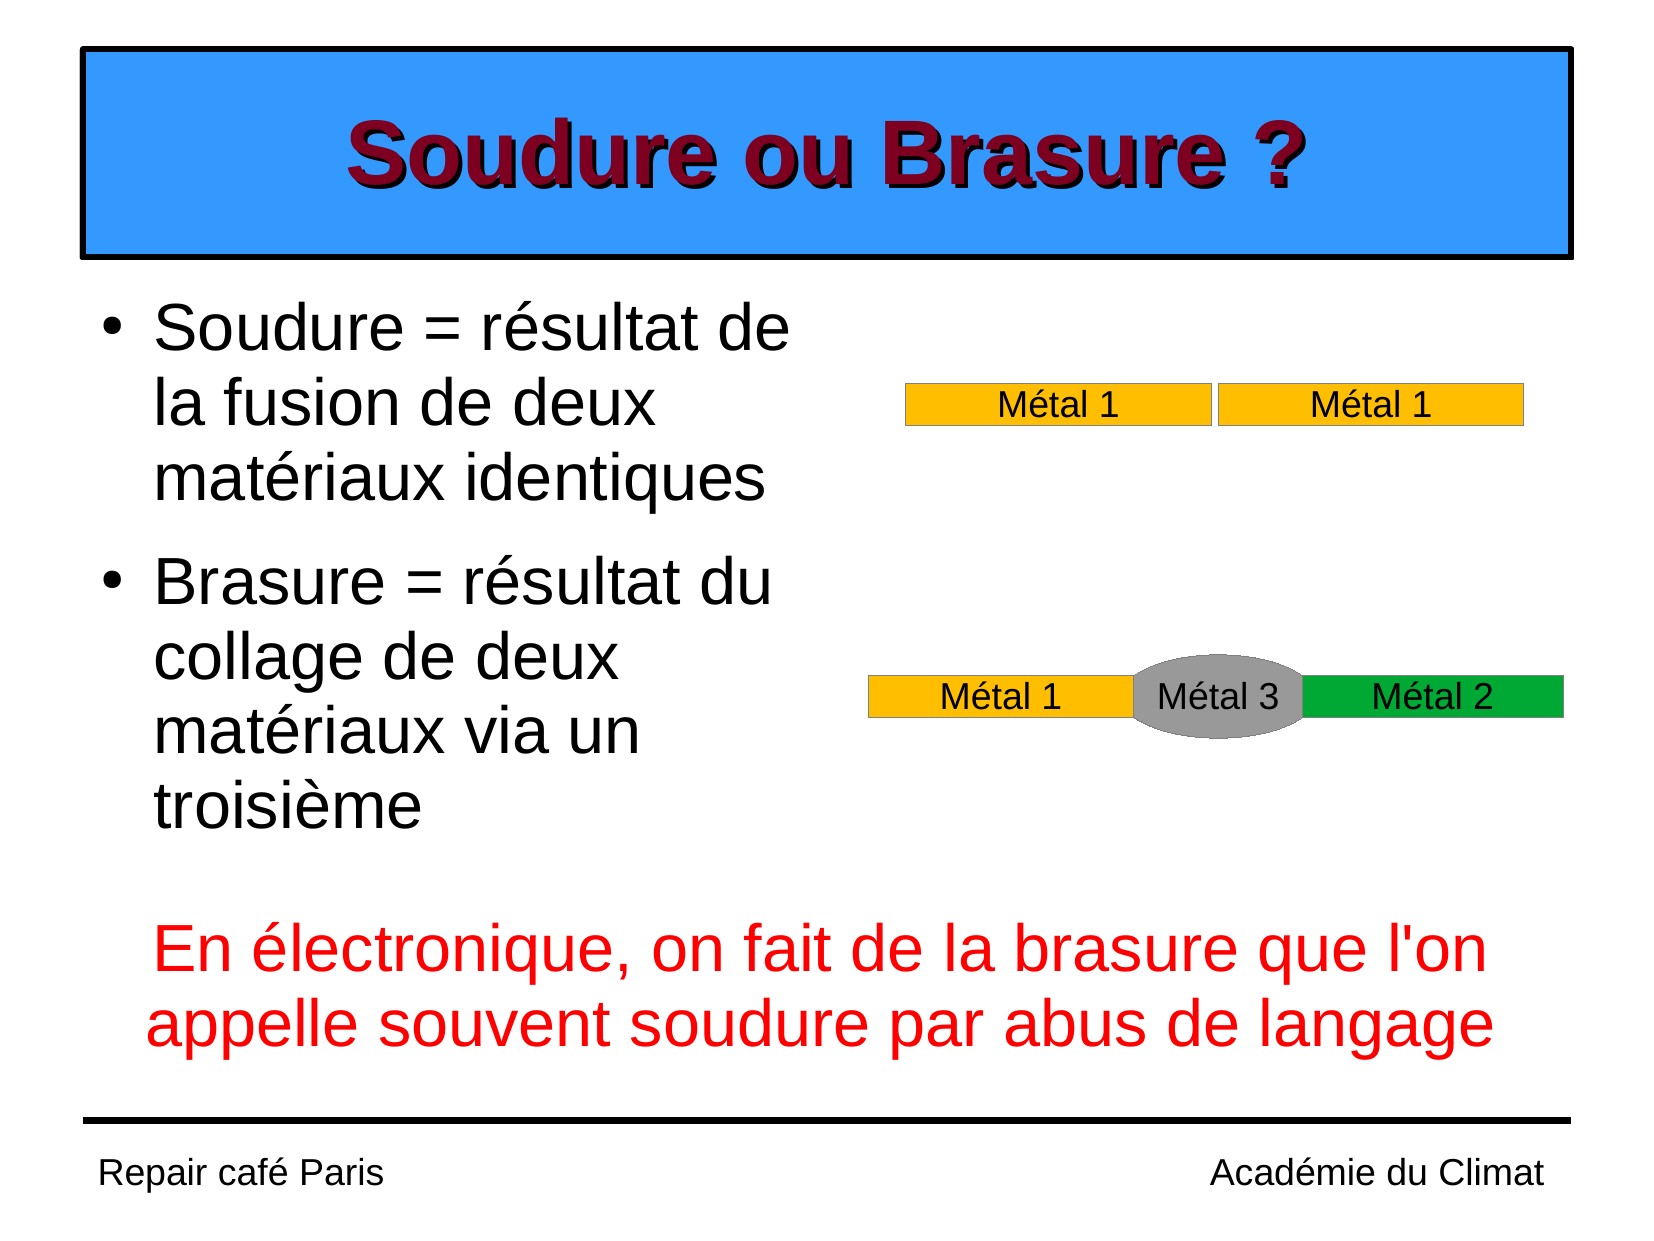

# Soudure ou Brasure ?
Soudure = résultat de la fusion de deux matériaux identiques
Brasure = résultat du collage de deux matériaux via un troisième
Métal 1
Métal 1
Métal 3
Métal 2
Métal 1
En électronique, on fait de la brasure que l'on appelle souvent soudure par abus de langage
Repair café Paris	Académie du Climat